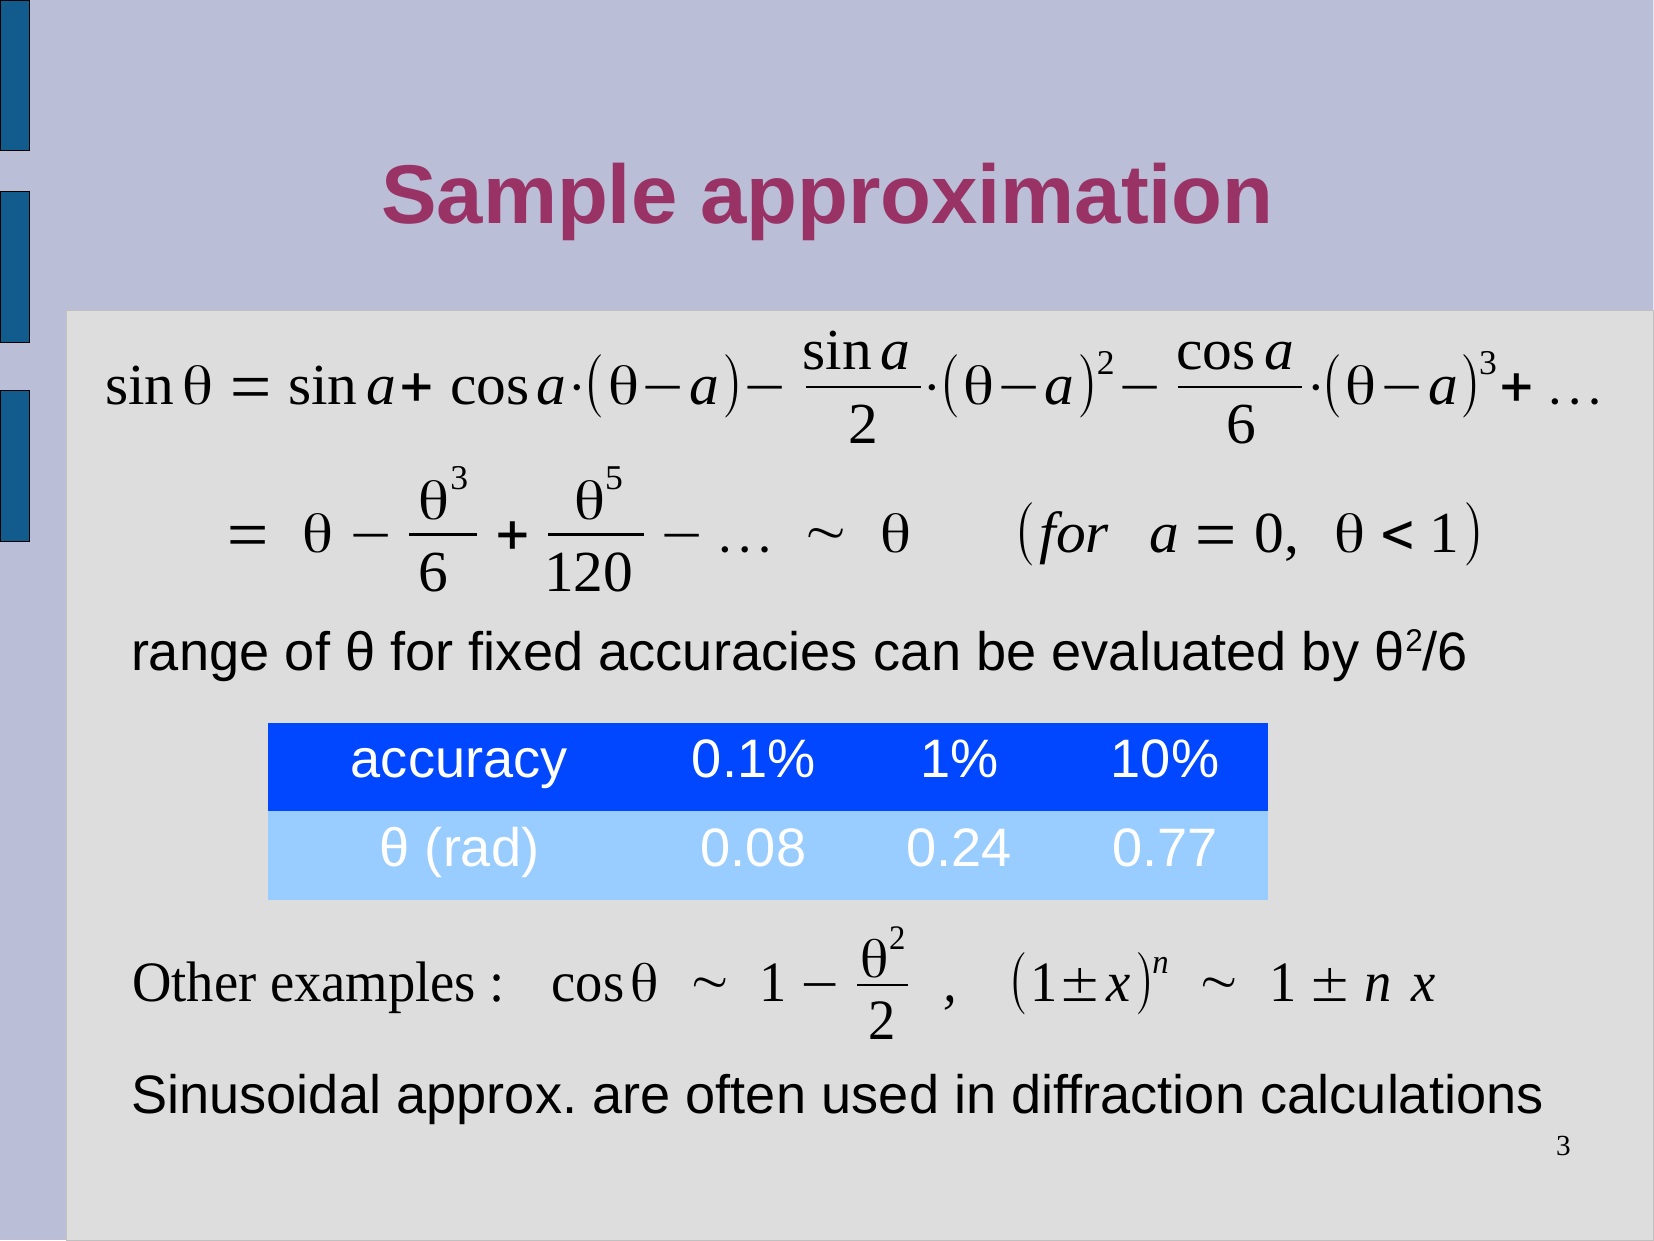

# Sample approximation
range of θ for fixed accuracies can be evaluated by θ2/6
| accuracy | 0.1% | 1% | 10% |
| --- | --- | --- | --- |
| θ (rad) | 0.08 | 0.24 | 0.77 |
Sinusoidal approx. are often used in diffraction calculations
3